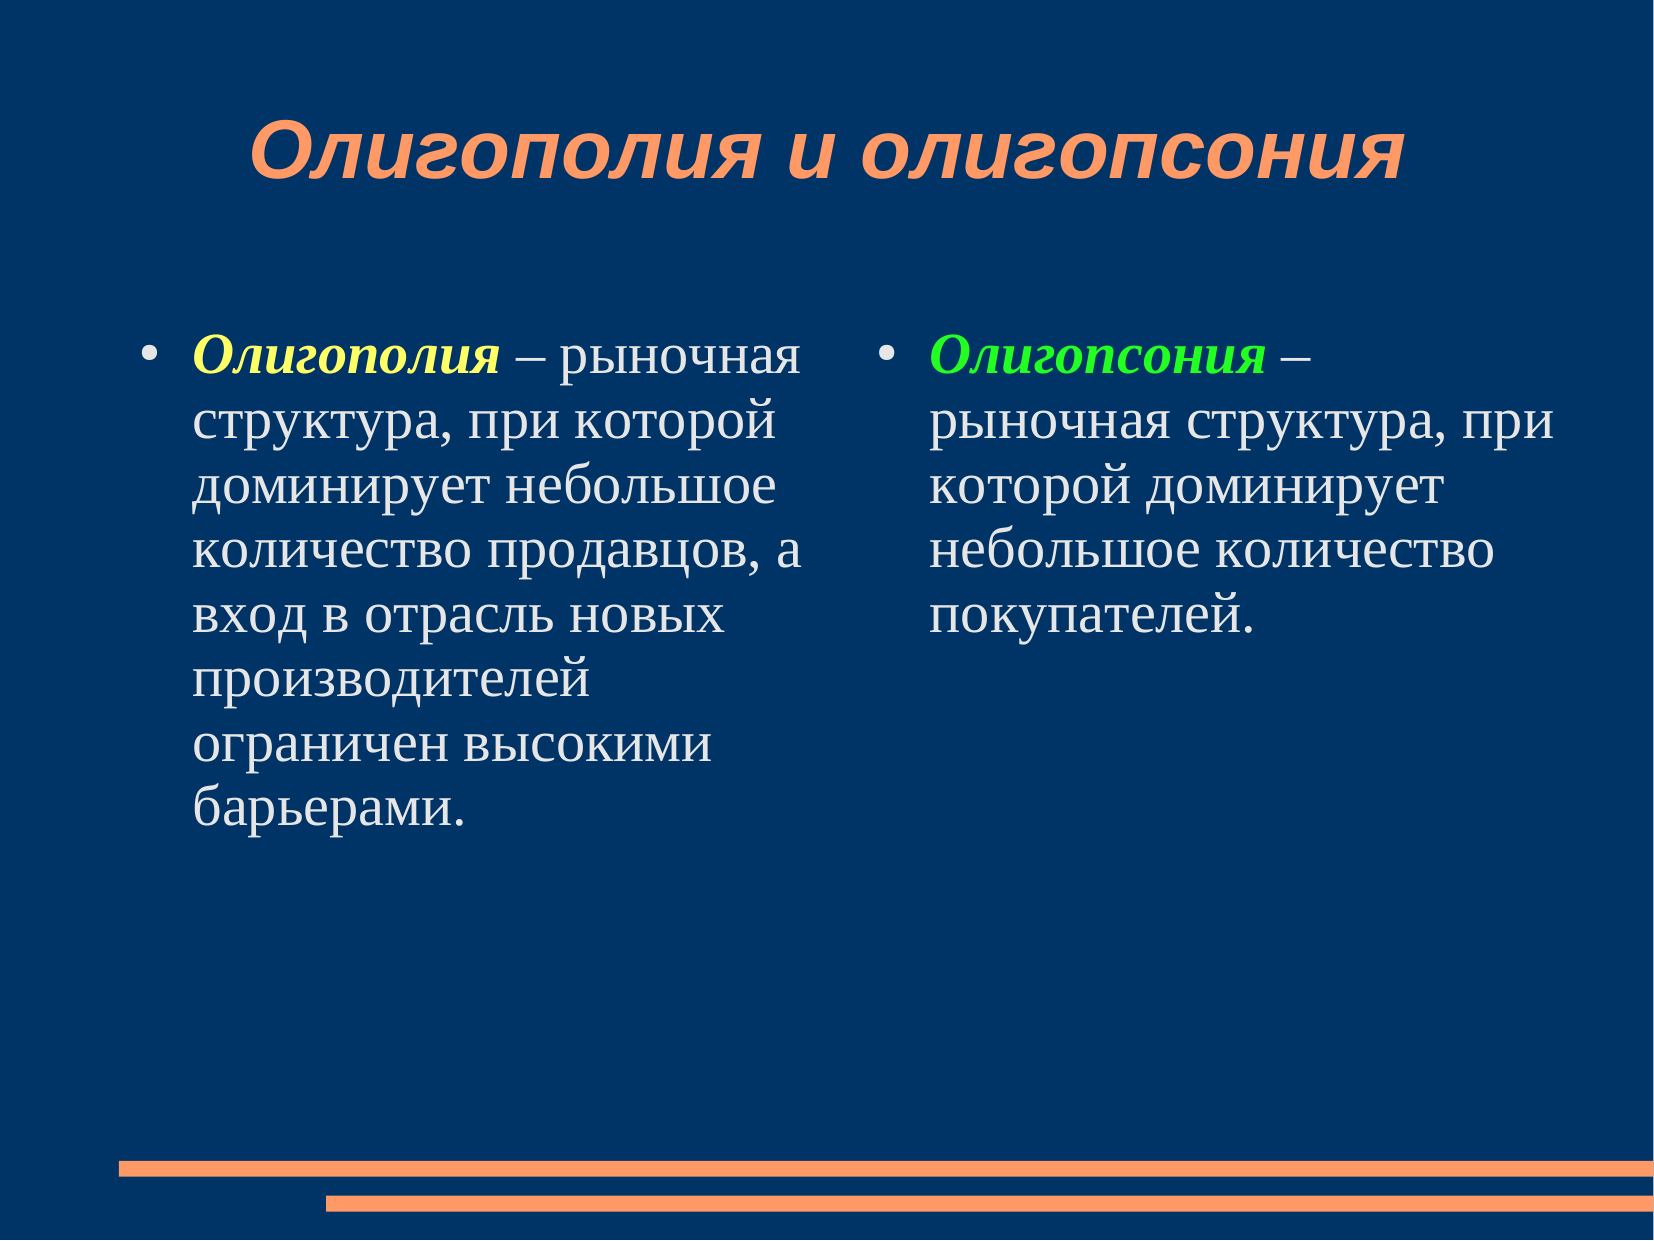

# Олигополия и олигопсония
Олигополия – рыночная структура, при которой доминирует небольшое количество продавцов, а вход в отрасль новых производителей ограничен высокими барьерами.
Олигопсония – рыночная структура, при которой доминирует небольшое количество покупателей.